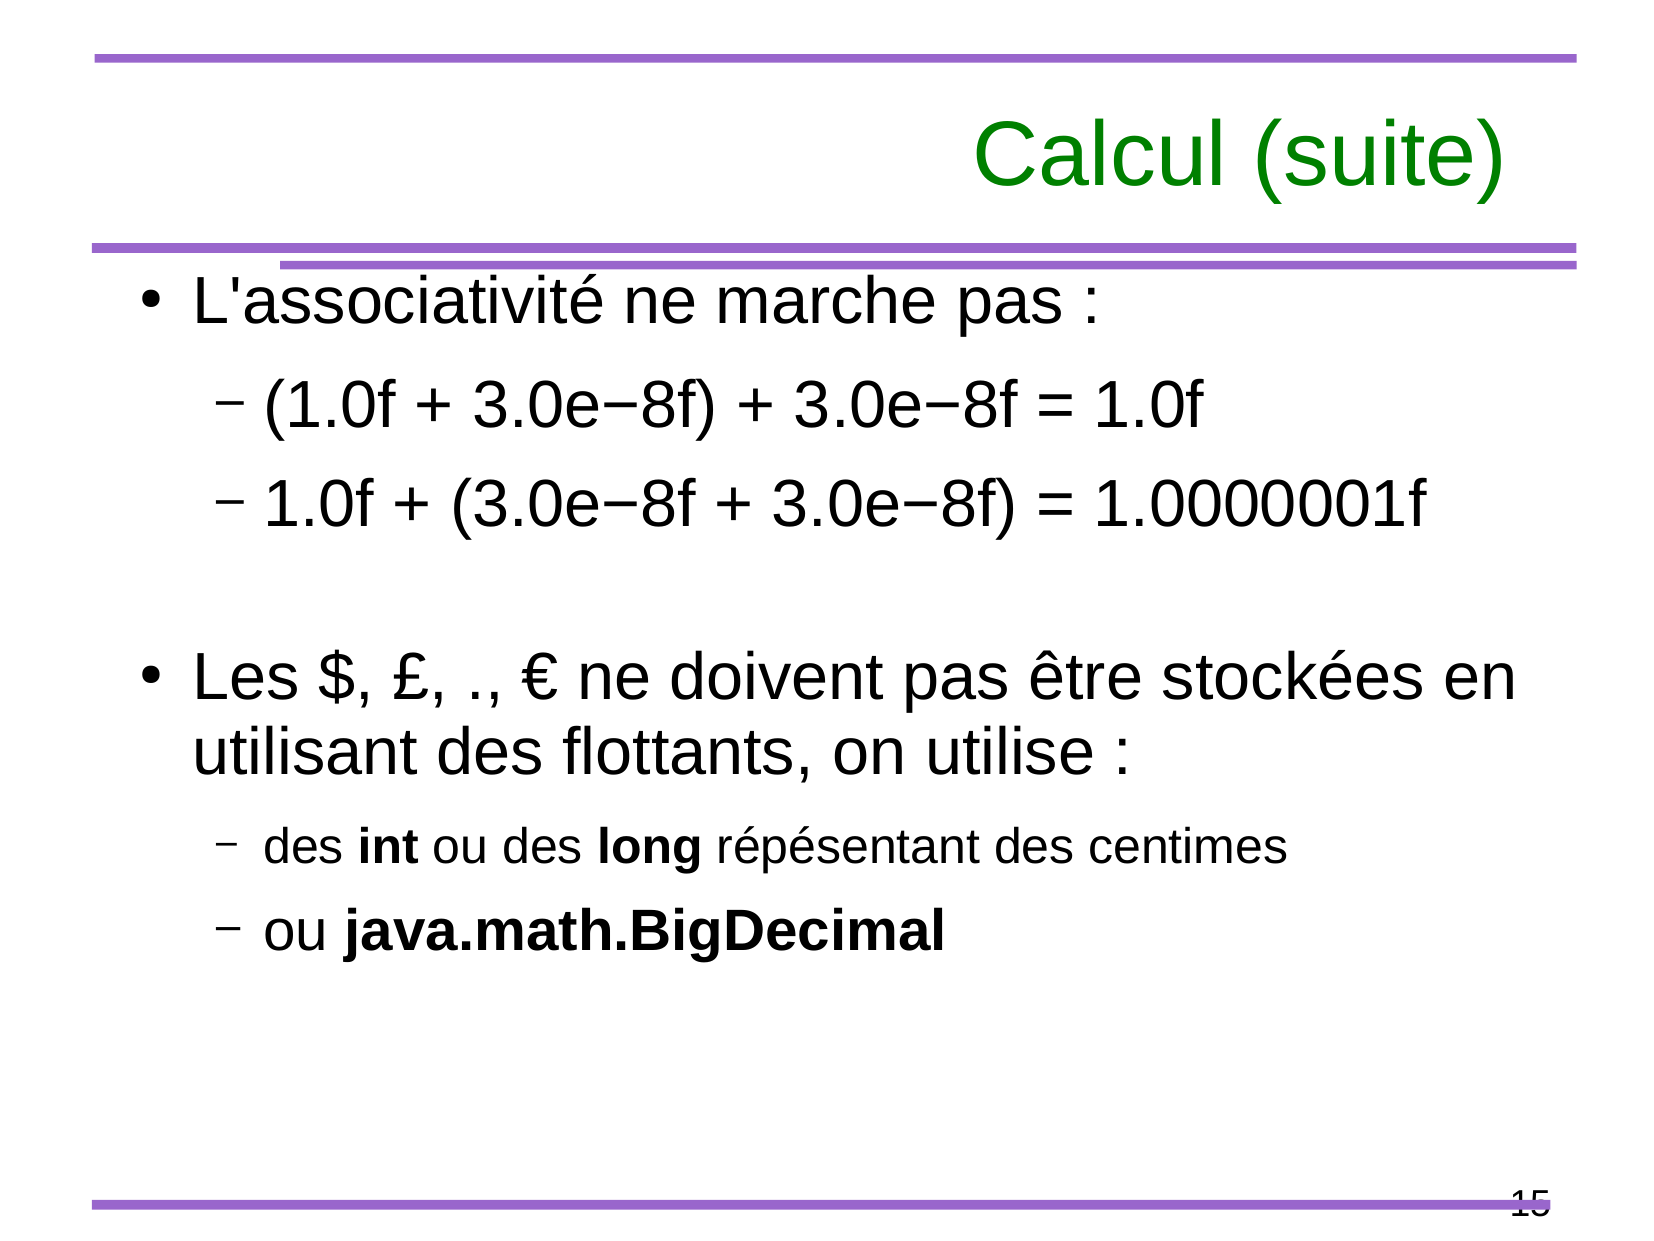

# Calcul (suite)
L'associativité ne marche pas :
(1.0f + 3.0e−8f) + 3.0e−8f = 1.0f
1.0f + (3.0e−8f + 3.0e−8f) = 1.0000001f
Les $, £, ., € ne doivent pas être stockées en utilisant des flottants, on utilise :
des int ou des long répésentant des centimes
ou java.math.BigDecimal